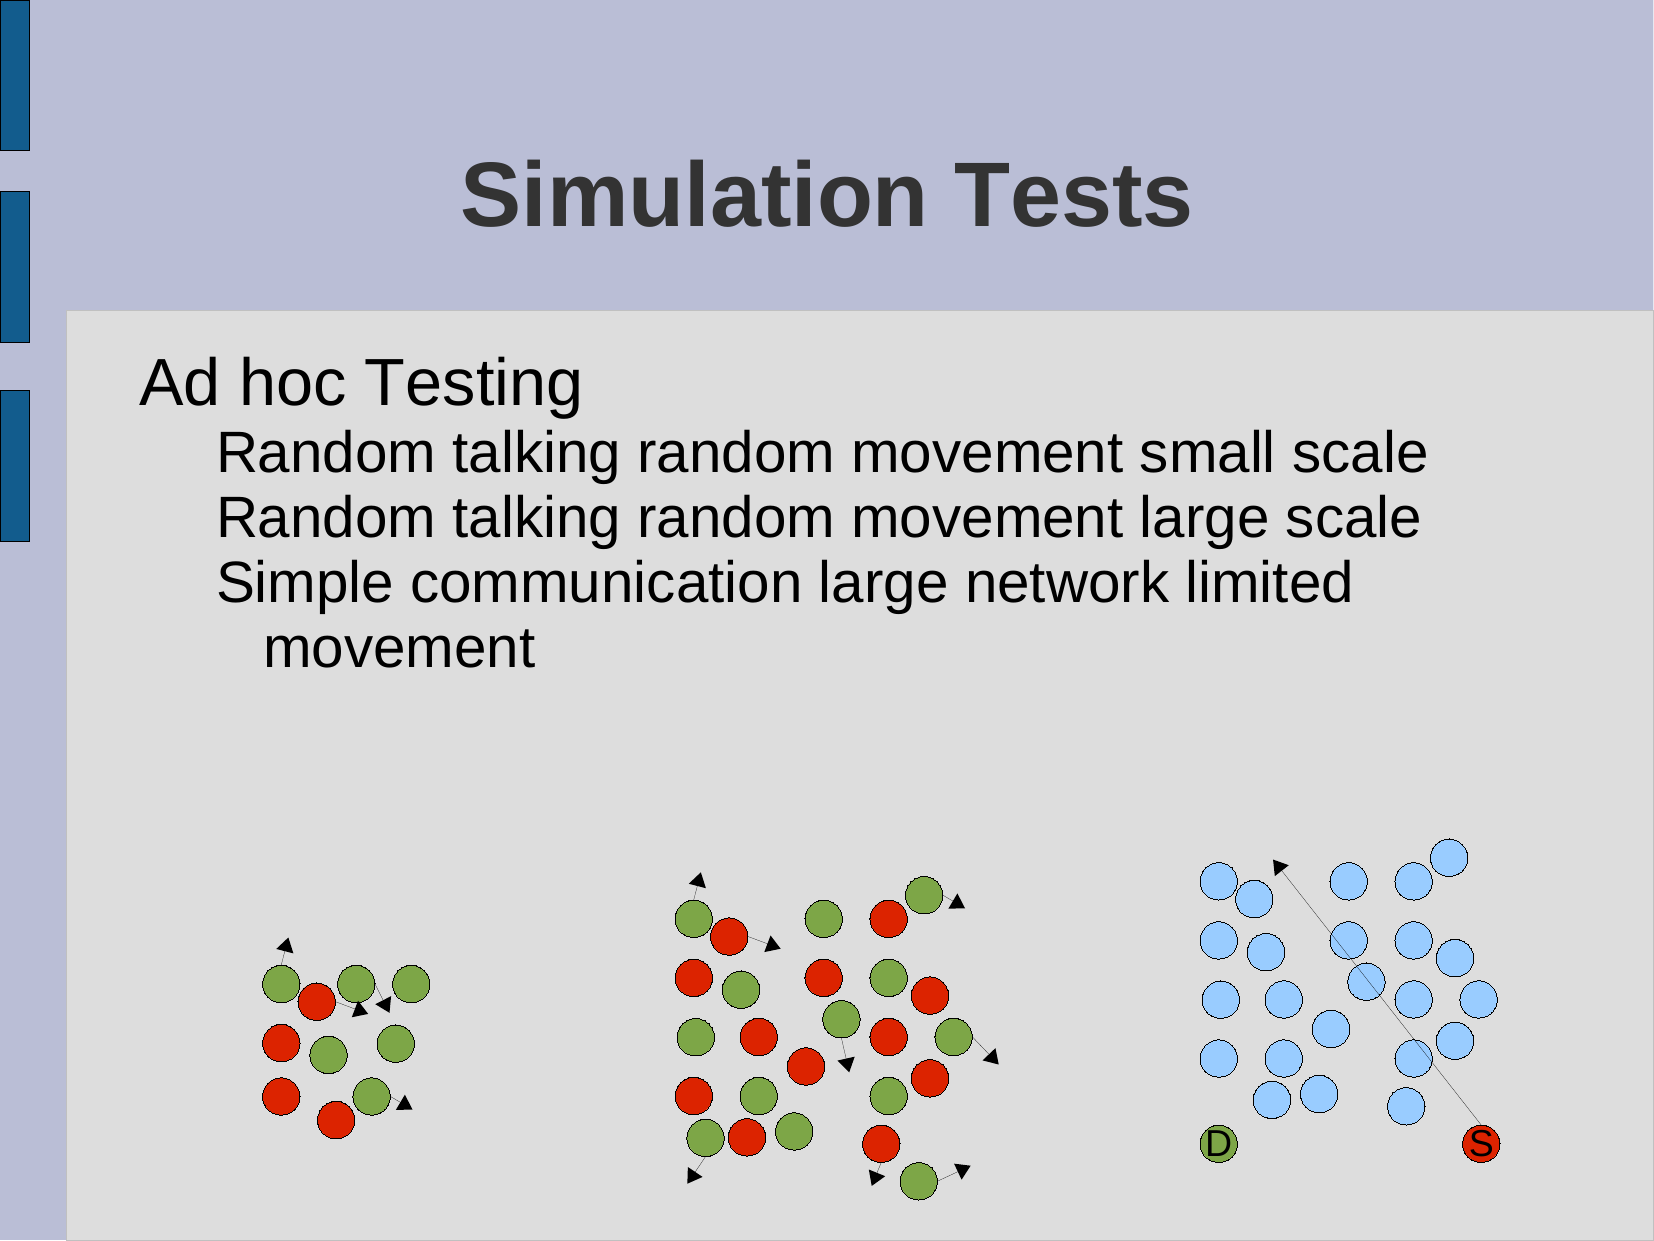

# Simulation Tests
Ad hoc Testing
Random talking random movement small scale
Random talking random movement large scale
Simple communication large network limited movement
D
S